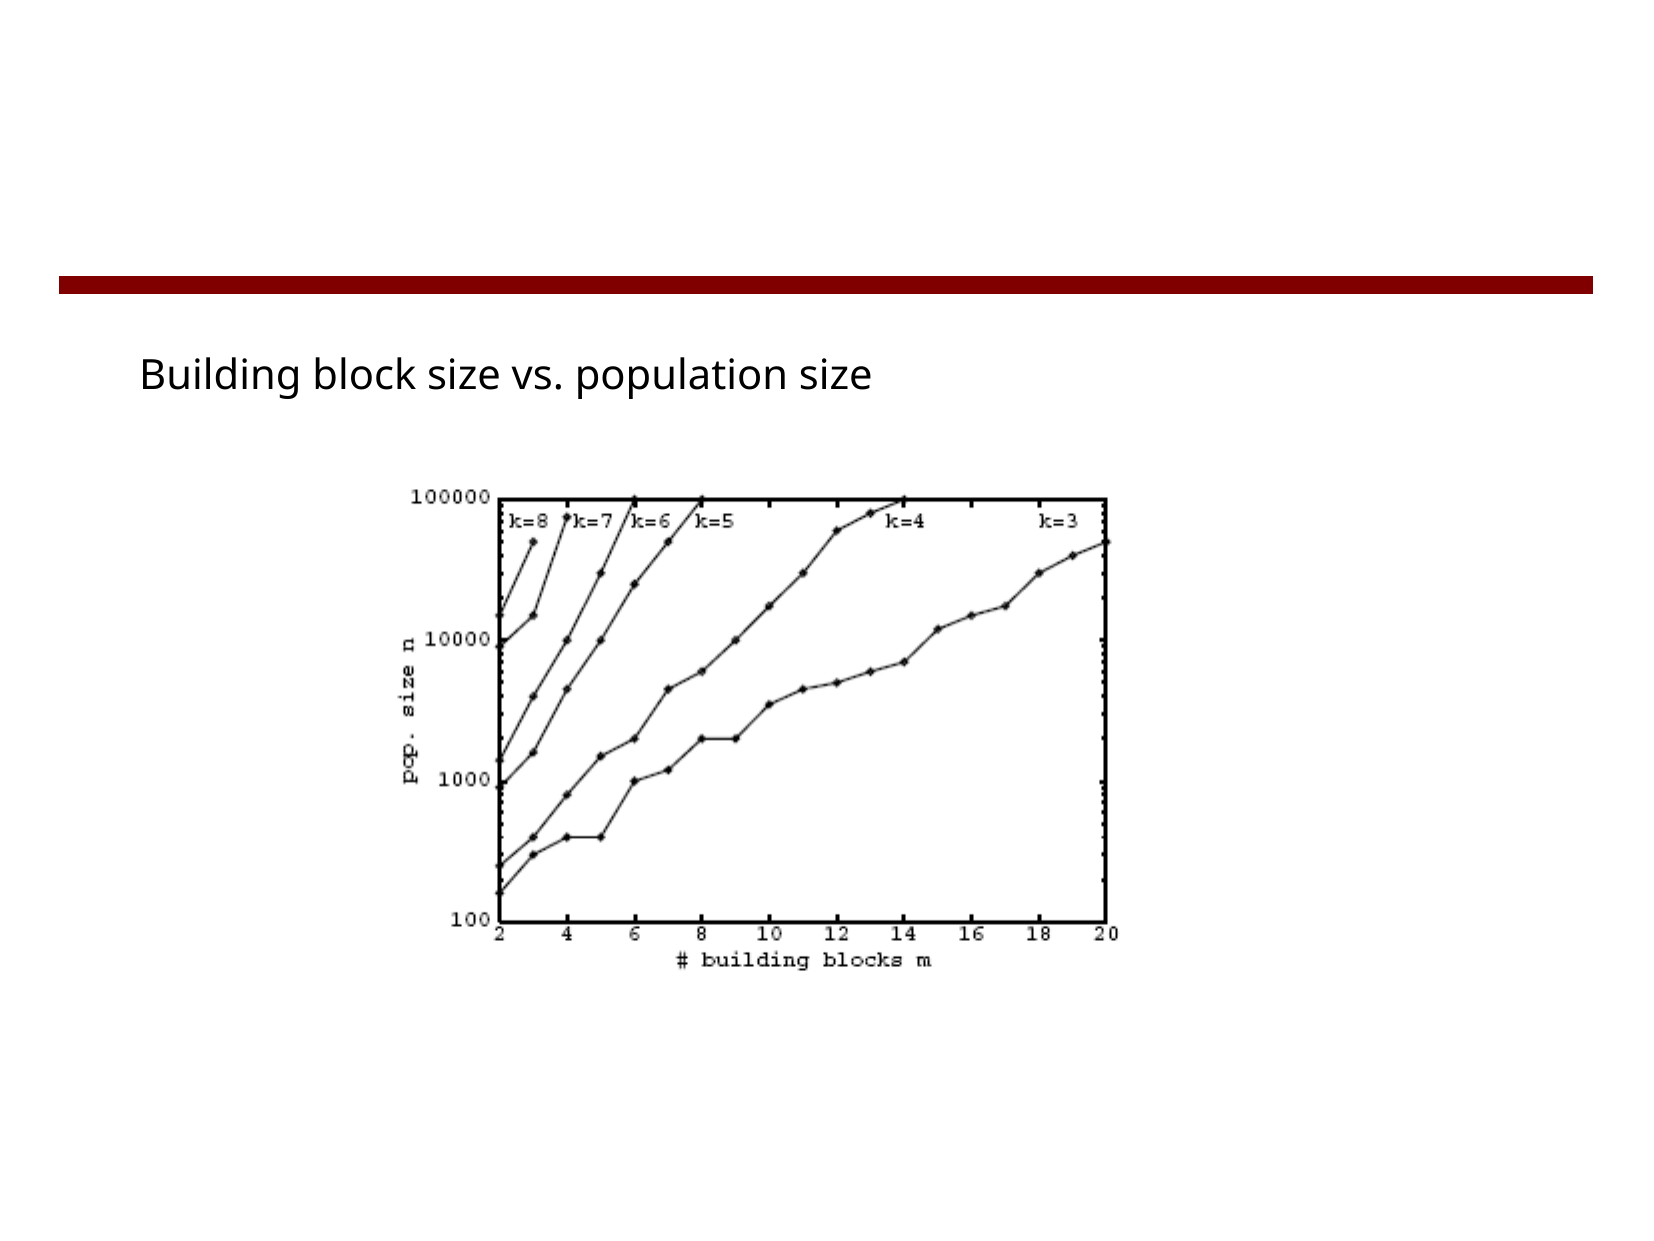

#
Building block size vs. population size